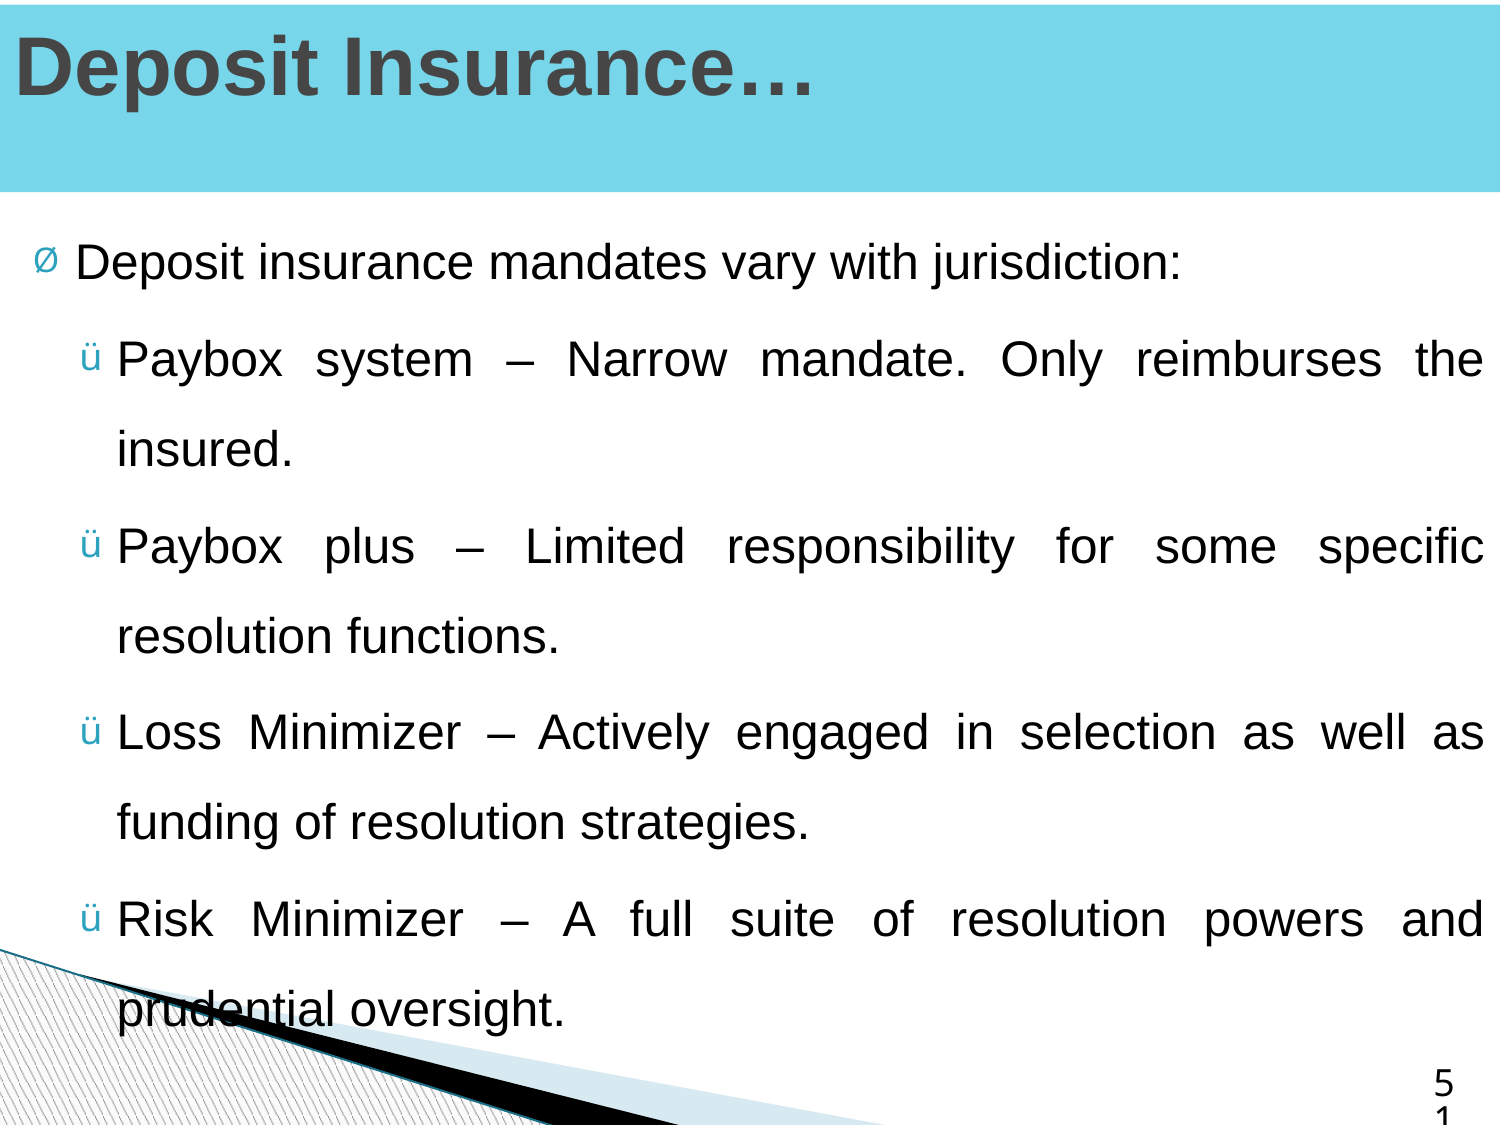

Deposit Insurance…
# Deposit insurance mandates vary with jurisdiction:
Paybox system – Narrow mandate. Only reimburses the insured.
Paybox plus – Limited responsibility for some specific resolution functions.
Loss Minimizer – Actively engaged in selection as well as funding of resolution strategies.
Risk Minimizer – A full suite of resolution powers and prudential oversight.